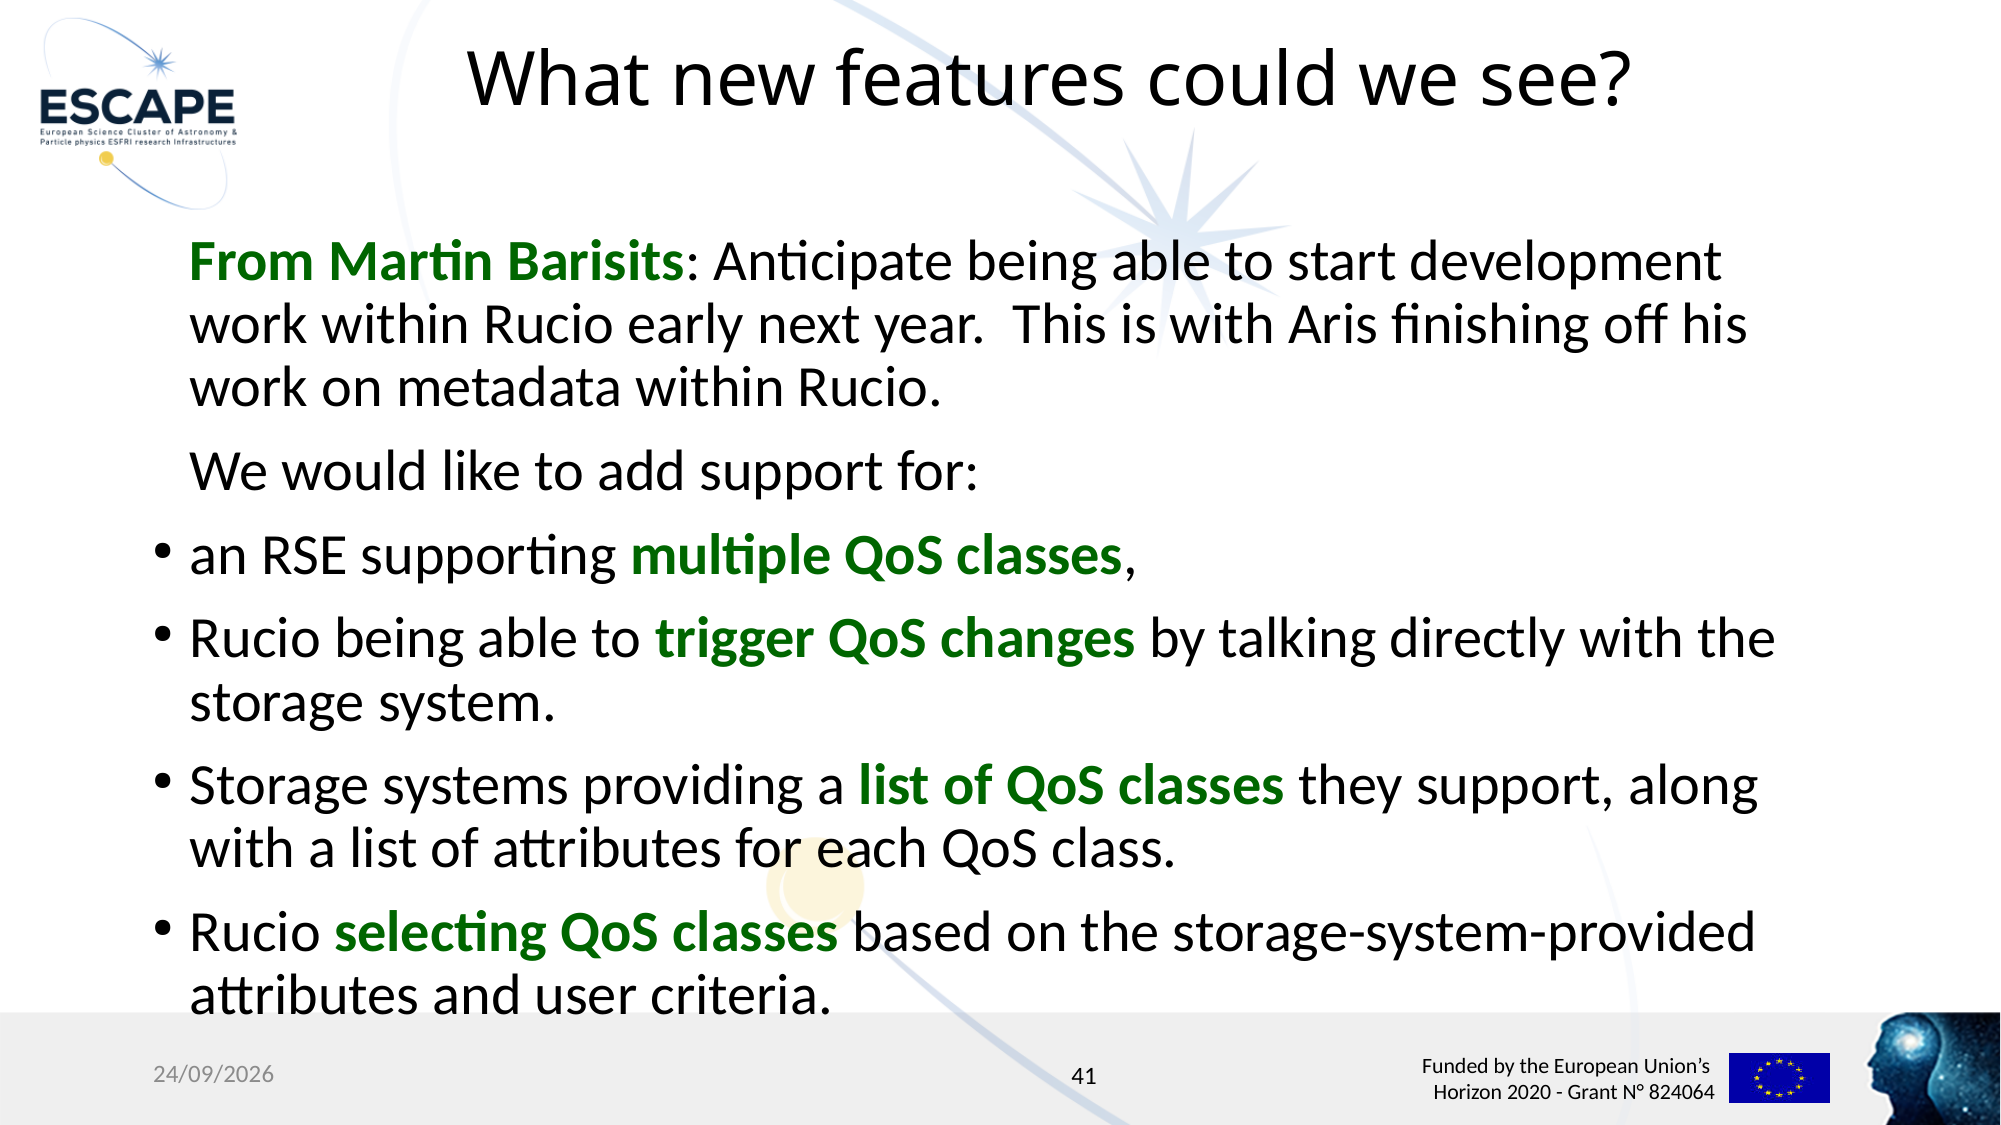

# What new features could we see?
From Martin Barisits: Anticipate being able to start development work within Rucio early next year. This is with Aris finishing off his work on metadata within Rucio.
We would like to add support for:
an RSE supporting multiple QoS classes,
Rucio being able to trigger QoS changes by talking directly with the storage system.
Storage systems providing a list of QoS classes they support, along with a list of attributes for each QoS class.
Rucio selecting QoS classes based on the storage-system-provided attributes and user criteria.